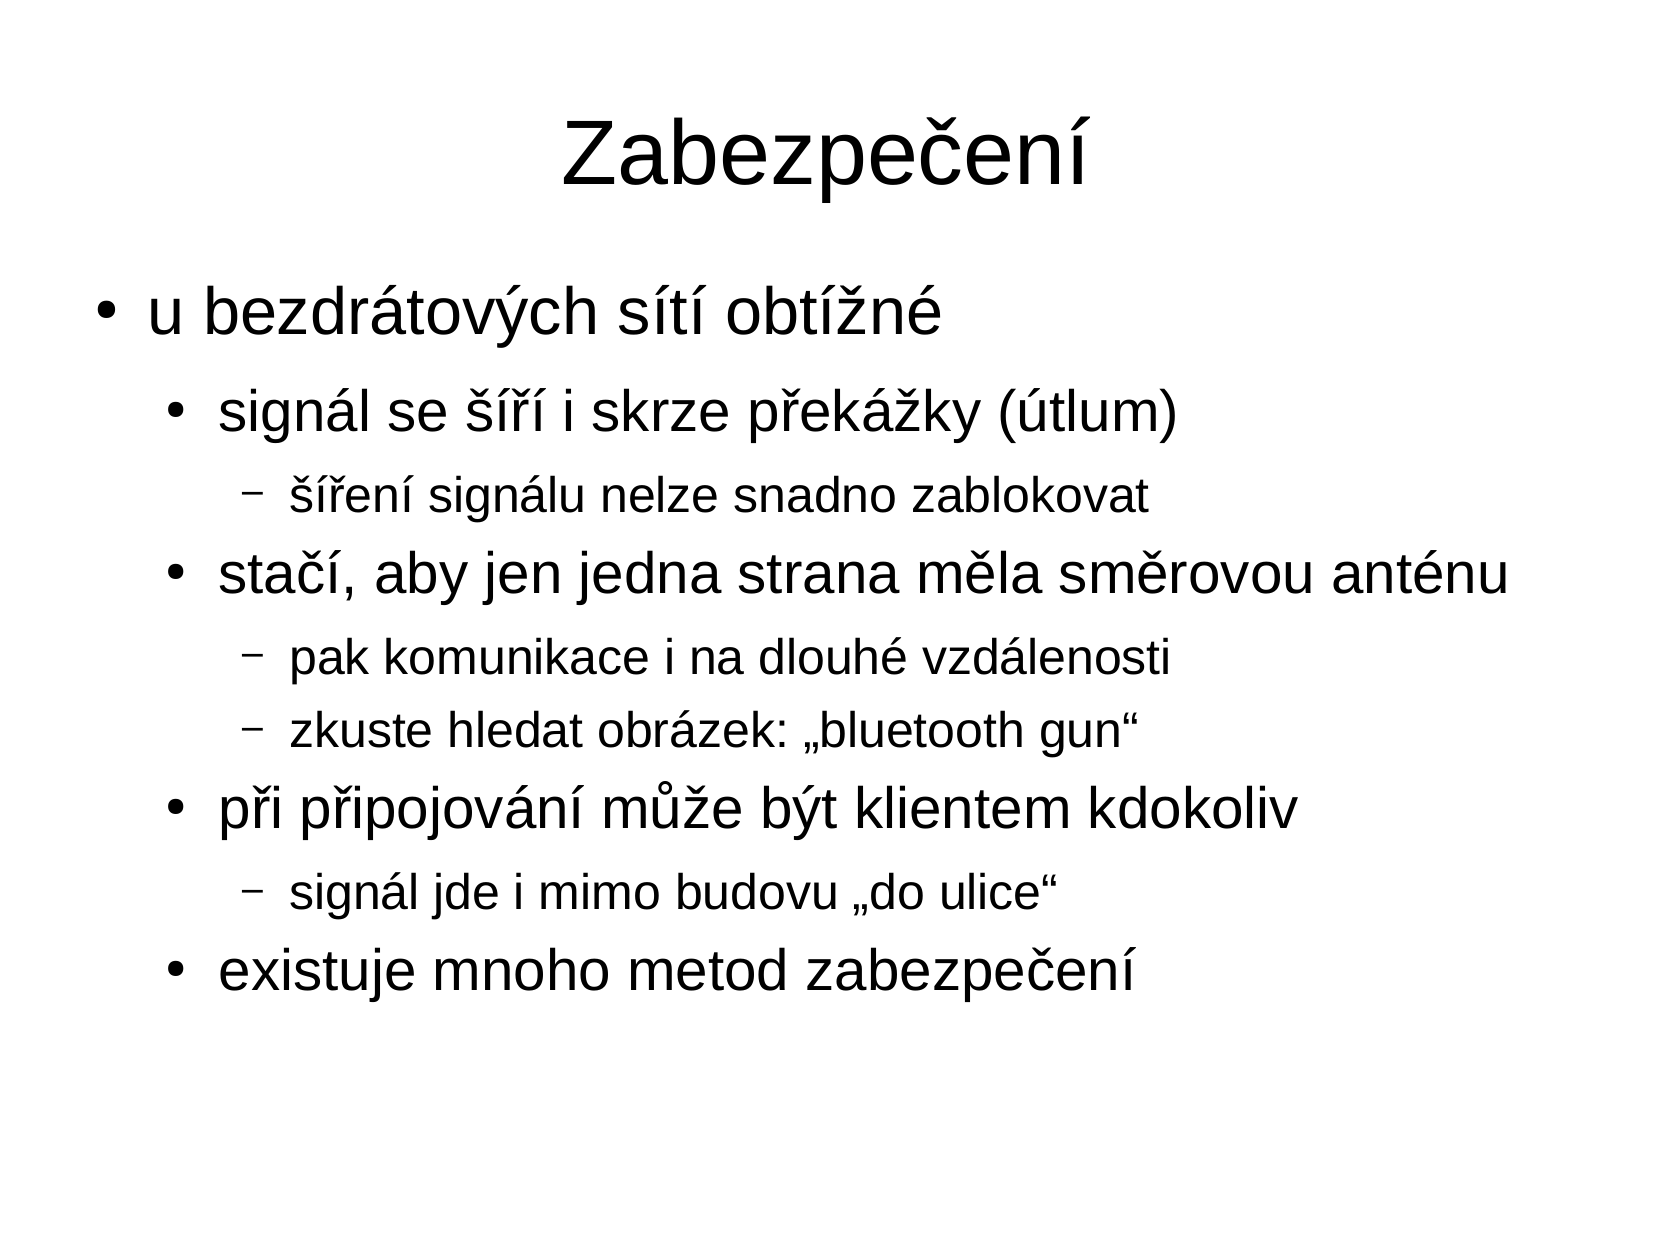

# Zabezpečení
u bezdrátových sítí obtížné
signál se šíří i skrze překážky (útlum)
šíření signálu nelze snadno zablokovat
stačí, aby jen jedna strana měla směrovou anténu
pak komunikace i na dlouhé vzdálenosti
zkuste hledat obrázek: „bluetooth gun“
při připojování může být klientem kdokoliv
signál jde i mimo budovu „do ulice“
existuje mnoho metod zabezpečení